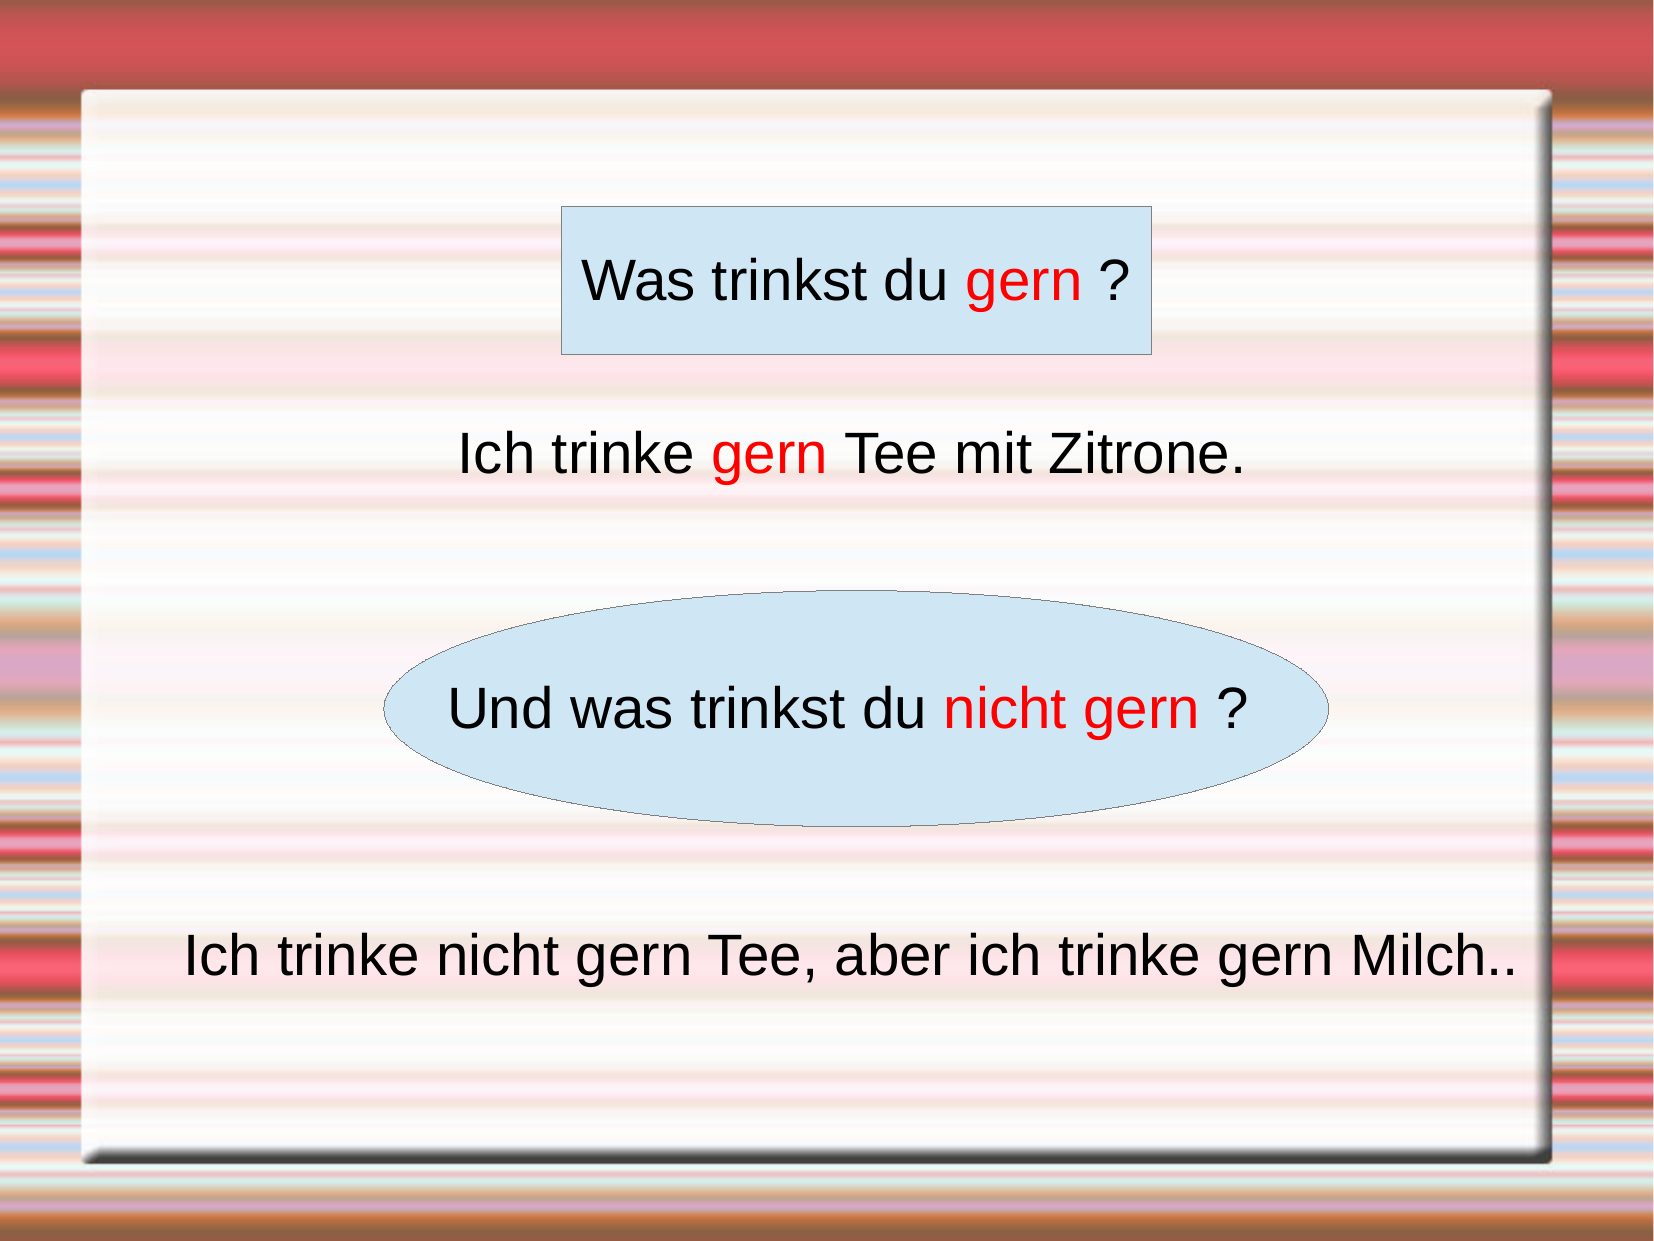

Was trinkst du gern ?
Was trinkst du gern ?
Ich trinke gern Tee mit Zitrone.
Und was trinkst du nicht gern ?
Ich trinke nicht gern Tee, aber ich trinke gern Milch..